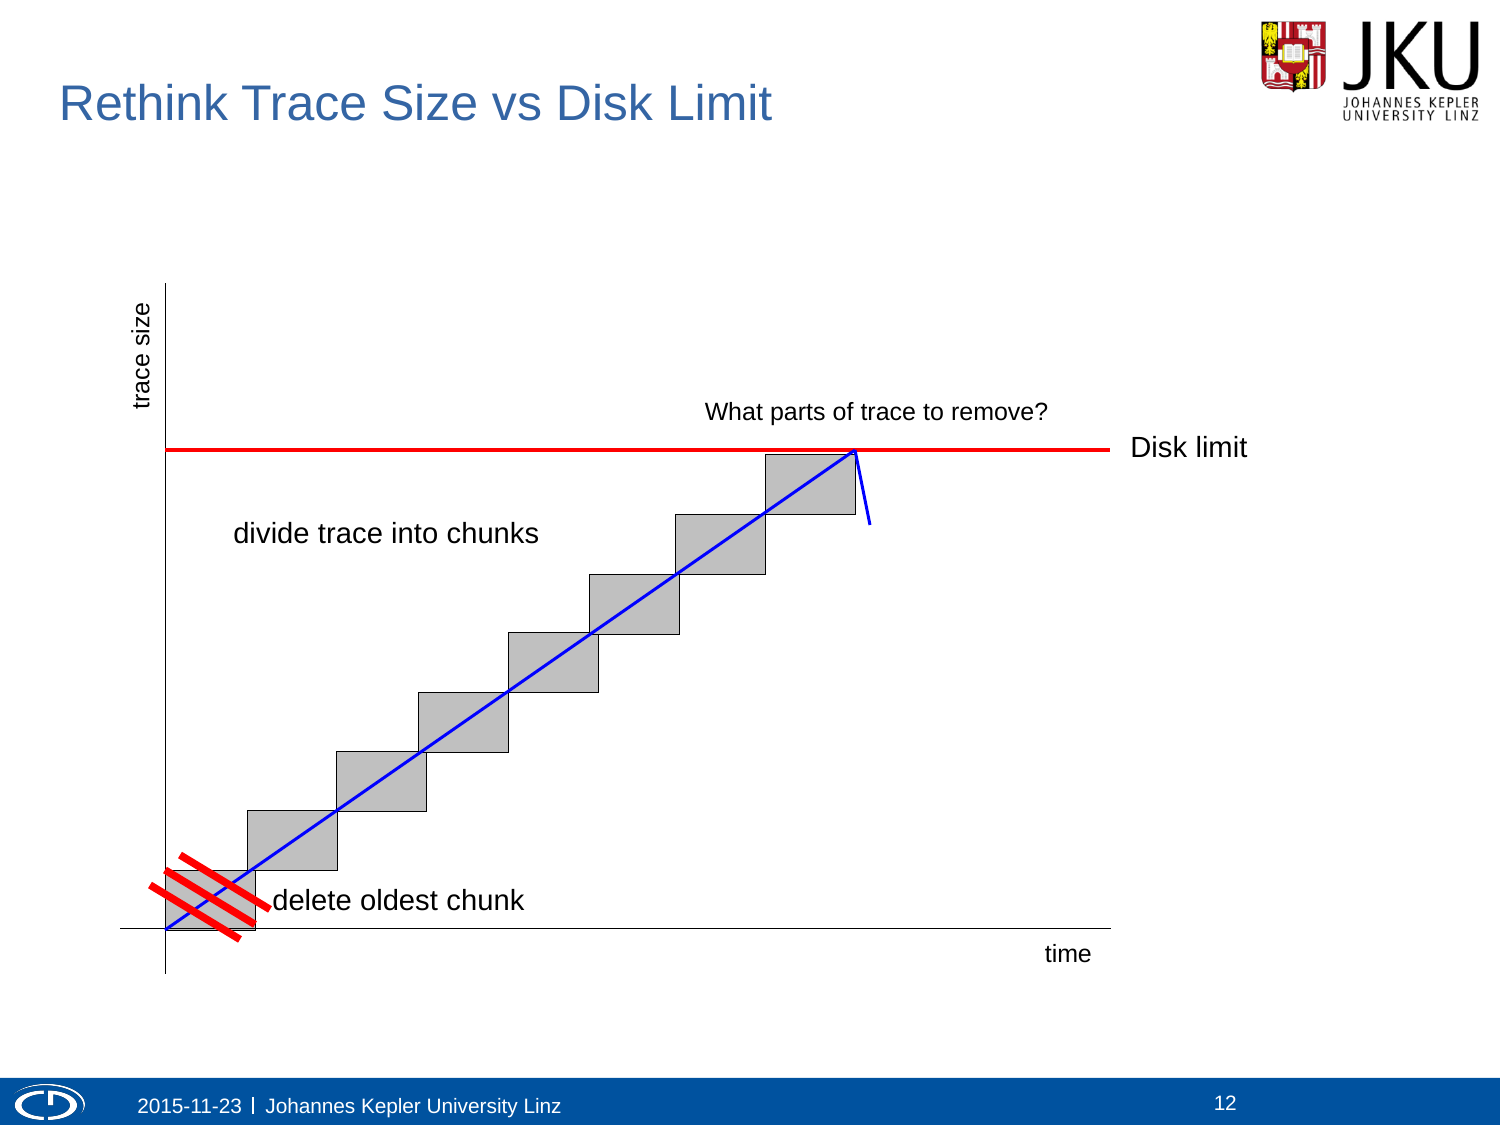

# Rethink Trace Size vs Disk Limit
trace size
time
What parts of trace to remove?
Disk limit
divide trace into chunks
delete oldest chunk
12